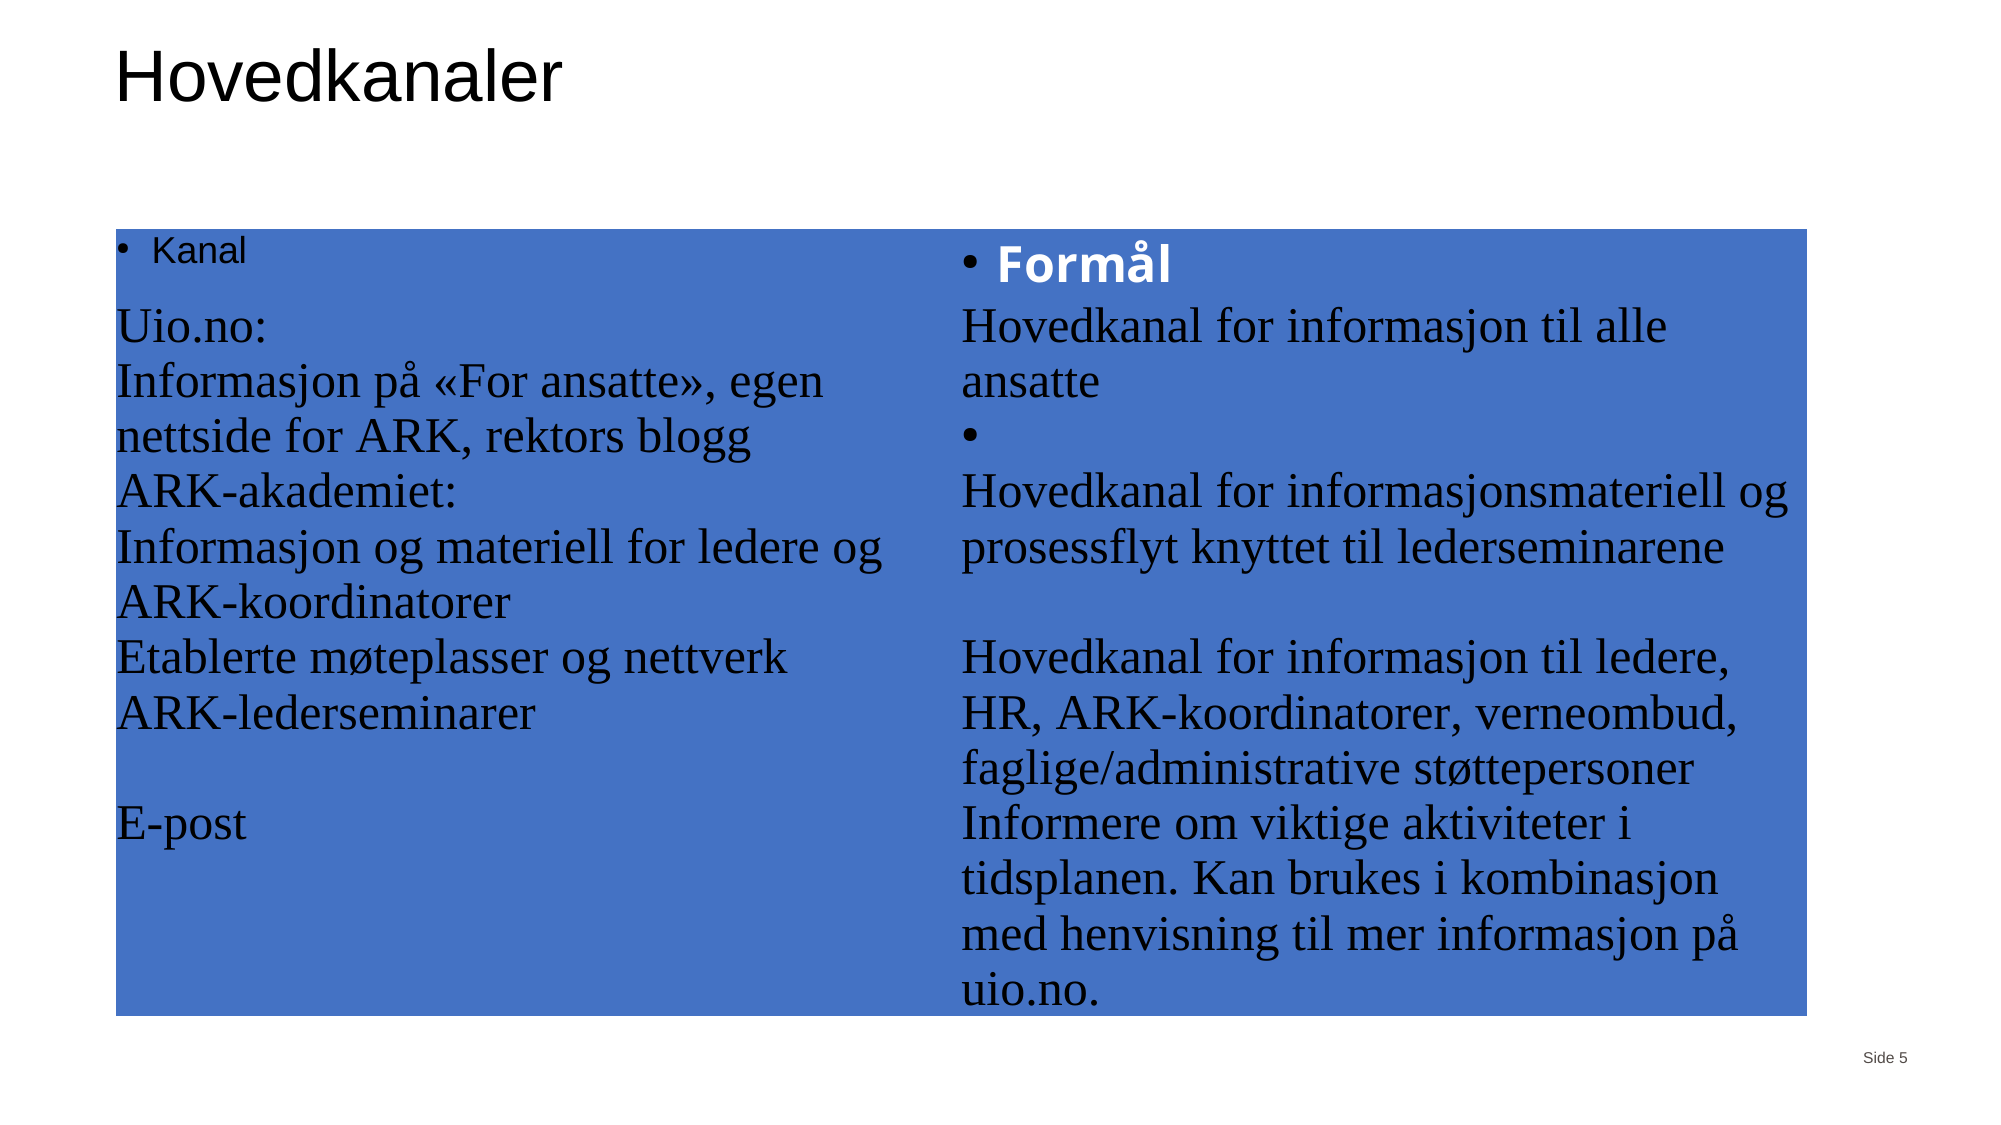

Hovedkanaler
| Kanal | Formål |
| --- | --- |
| Uio.no: Informasjon på «For ansatte», egen nettside for ARK, rektors blogg | Hovedkanal for informasjon til alle ansatte |
| ARK-akademiet: Informasjon og materiell for ledere og ARK-koordinatorer | Hovedkanal for informasjonsmateriell og prosessflyt knyttet til lederseminarene |
| Etablerte møteplasser og nettverk ARK-lederseminarer | Hovedkanal for informasjon til ledere, HR, ARK-koordinatorer, verneombud, faglige/administrative støttepersoner |
| E-post | Informere om viktige aktiviteter i tidsplanen. Kan brukes i kombinasjon med henvisning til mer informasjon på uio.no. |
Side